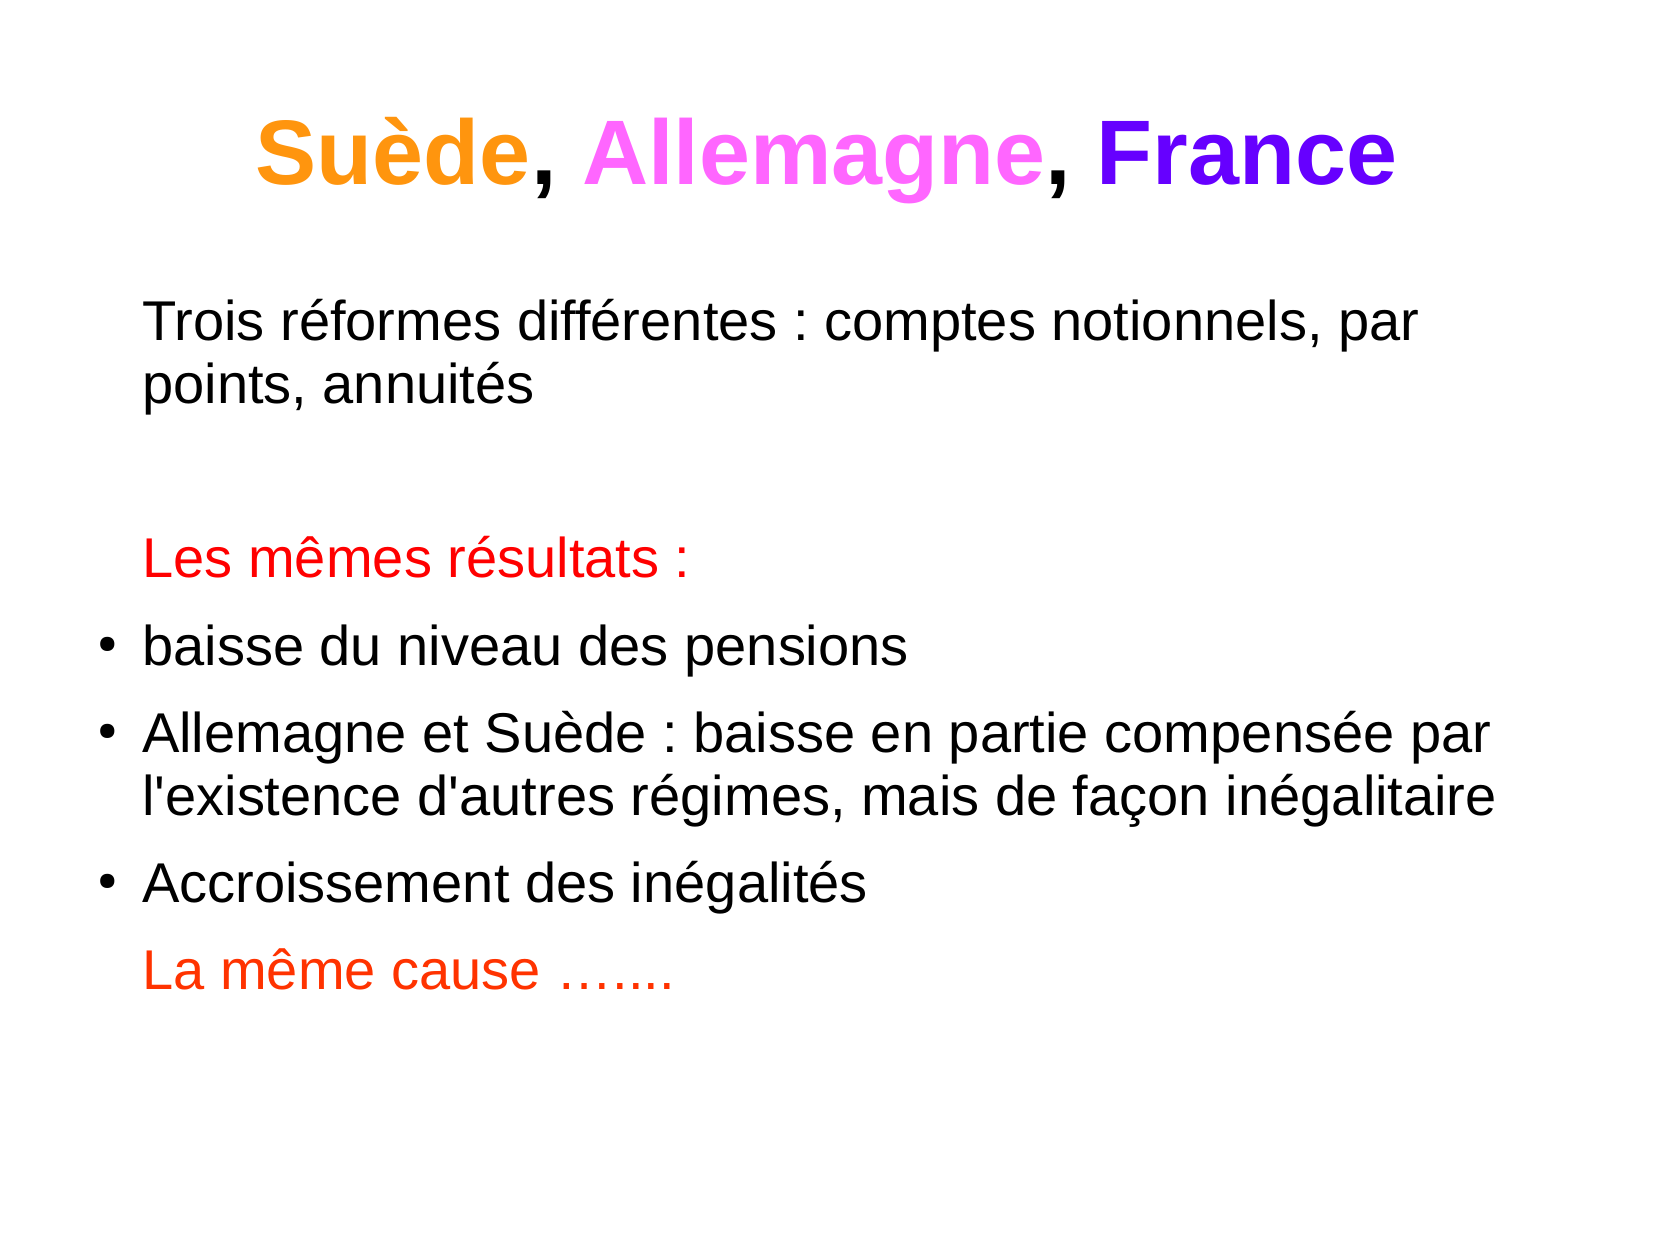

# Suède, Allemagne, France
Trois réformes différentes : comptes notionnels, par points, annuités
Les mêmes résultats :
baisse du niveau des pensions
Allemagne et Suède : baisse en partie compensée par l'existence d'autres régimes, mais de façon inégalitaire
Accroissement des inégalités
La même cause …....